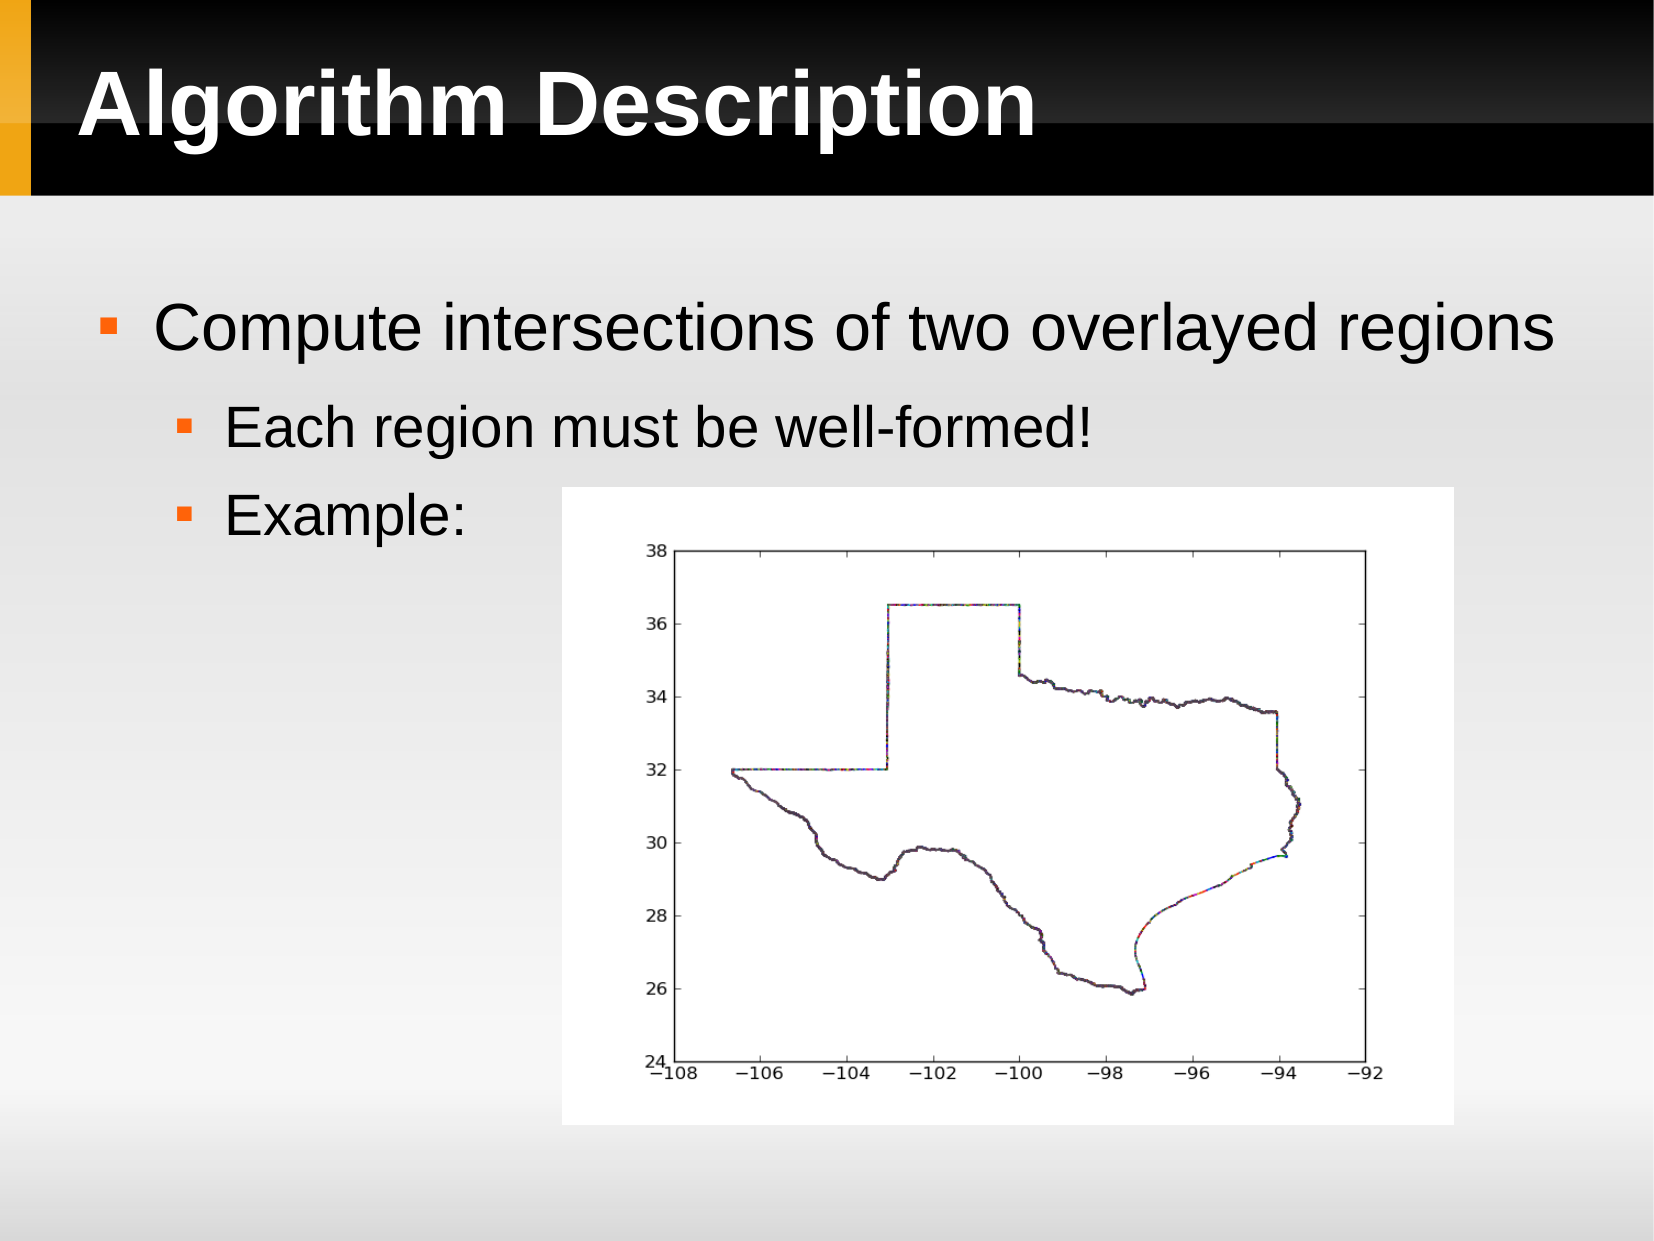

# Algorithm Description
Compute intersections of two overlayed regions
Each region must be well-formed!
Example: